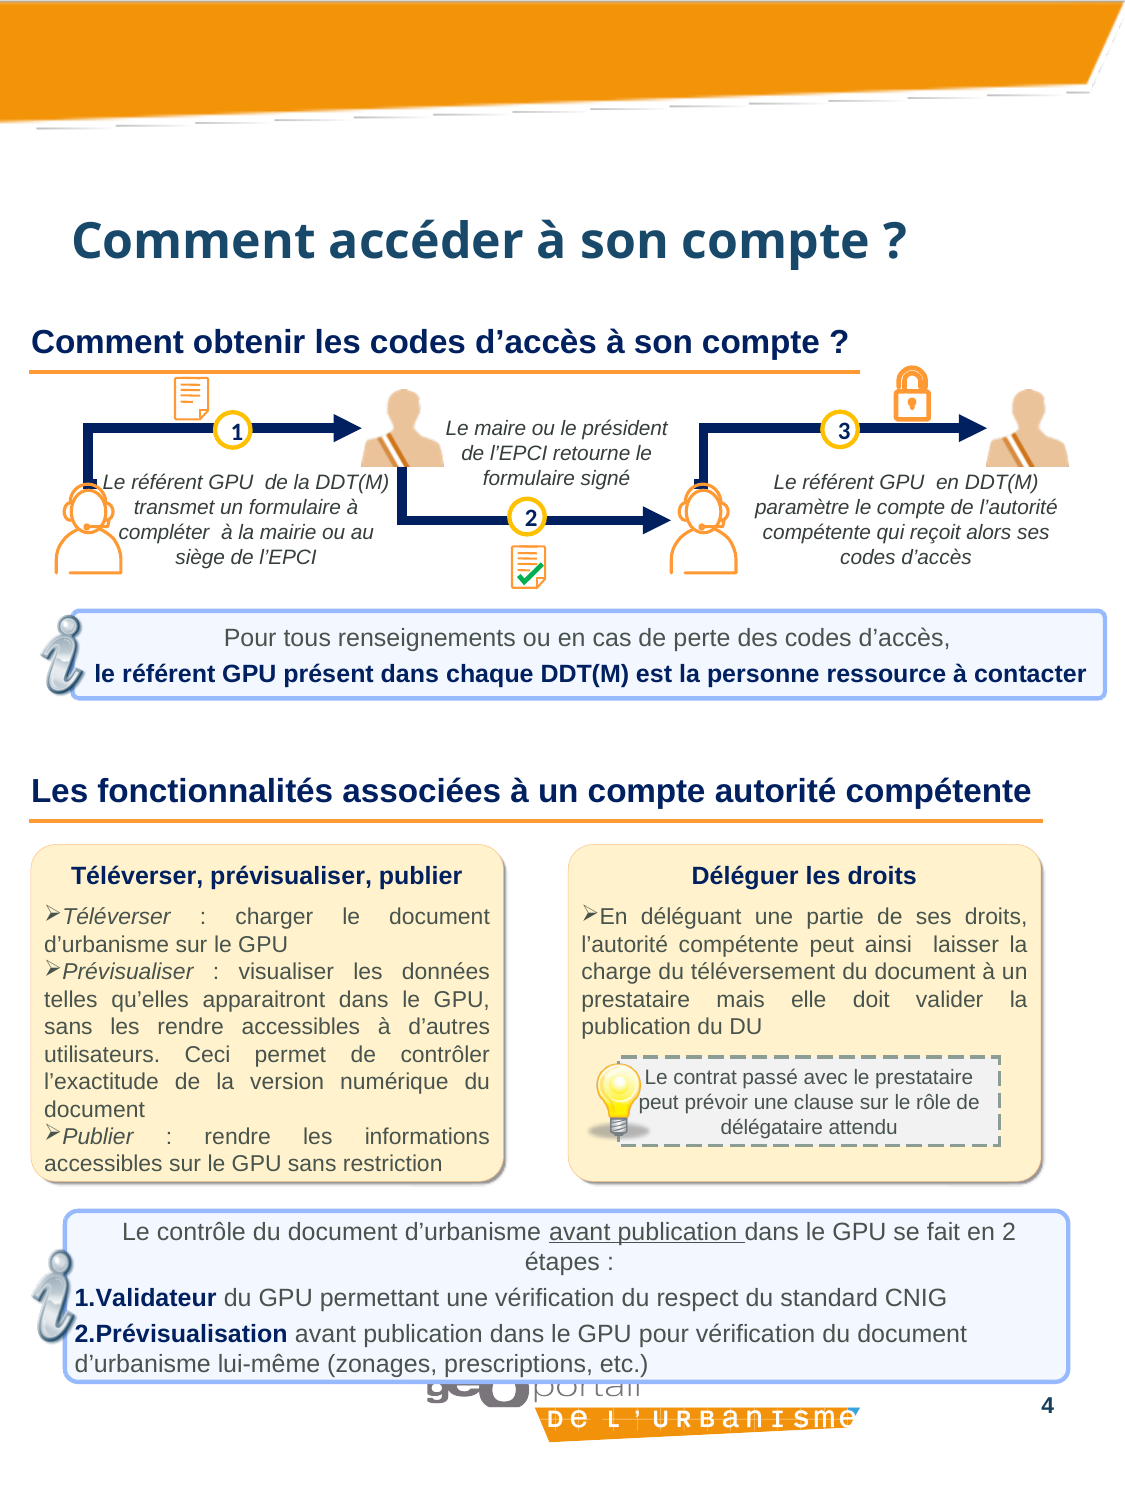

# Comment accéder à son compte ?
Comment obtenir les codes d’accès à son compte ?
Le maire ou le président de l’EPCI retourne le formulaire signé
3
1
Le référent GPU de la DDT(M) transmet un formulaire à compléter à la mairie ou au siège de l’EPCI
Le référent GPU en DDT(M) paramètre le compte de l’autorité compétente qui reçoit alors ses codes d’accès
2
Pour tous renseignements ou en cas de perte des codes d’accès,
le référent GPU présent dans chaque DDT(M) est la personne ressource à contacter
Les fonctionnalités associées à un compte autorité compétente
Téléverser, prévisualiser, publier
Téléverser : charger le document d’urbanisme sur le GPU
Prévisualiser : visualiser les données telles qu’elles apparaitront dans le GPU, sans les rendre accessibles à d’autres utilisateurs. Ceci permet de contrôler l’exactitude de la version numérique du document
Publier : rendre les informations accessibles sur le GPU sans restriction
Déléguer les droits
En déléguant une partie de ses droits, l’autorité compétente peut ainsi laisser la charge du téléversement du document à un prestataire mais elle doit valider la publication du DU
Le contrat passé avec le prestataire peut prévoir une clause sur le rôle de délégataire attendu
Le contrôle du document d’urbanisme avant publication dans le GPU se fait en 2 étapes :
Validateur du GPU permettant une vérification du respect du standard CNIG
Prévisualisation avant publication dans le GPU pour vérification du document d’urbanisme lui-même (zonages, prescriptions, etc.)